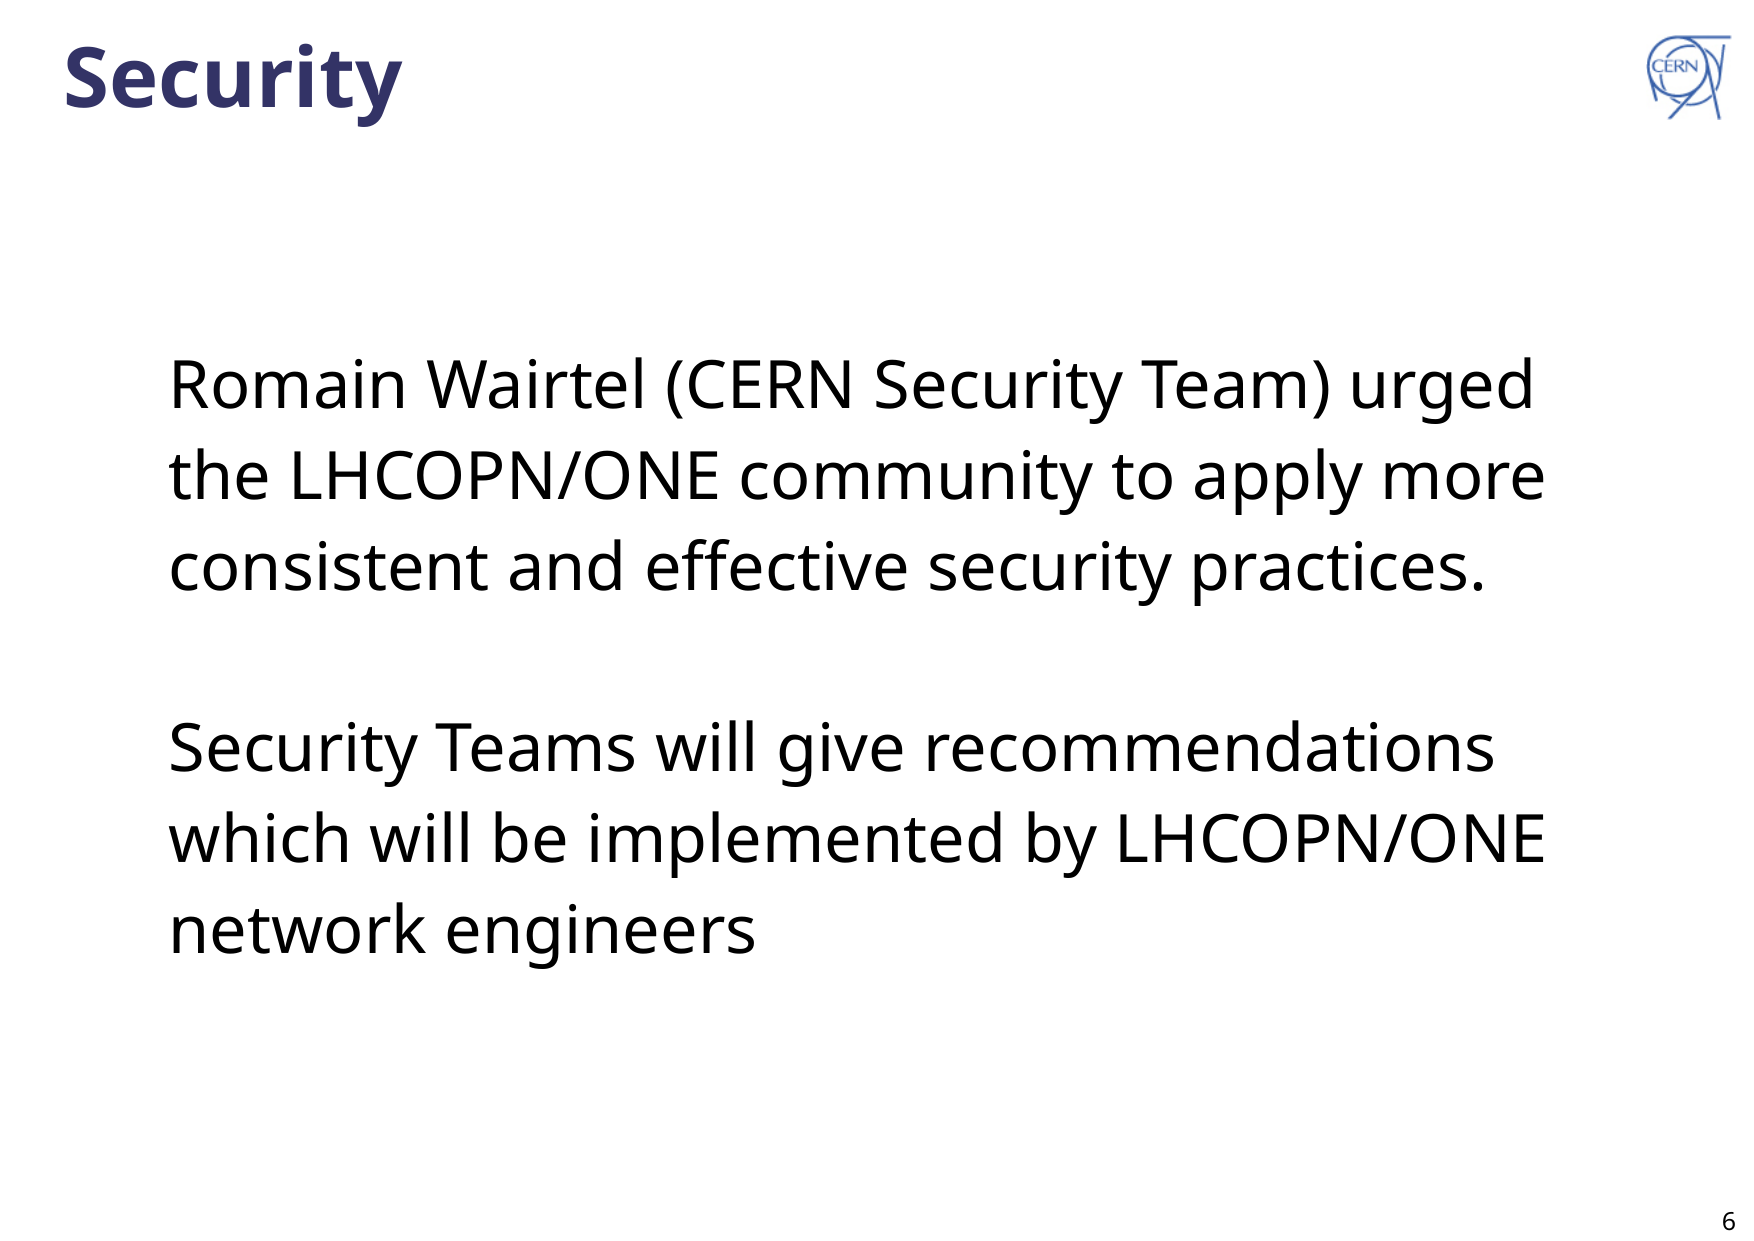

# Security
Romain Wairtel (CERN Security Team) urged the LHCOPN/ONE community to apply more consistent and effective security practices.
Security Teams will give recommendations which will be implemented by LHCOPN/ONE network engineers
6